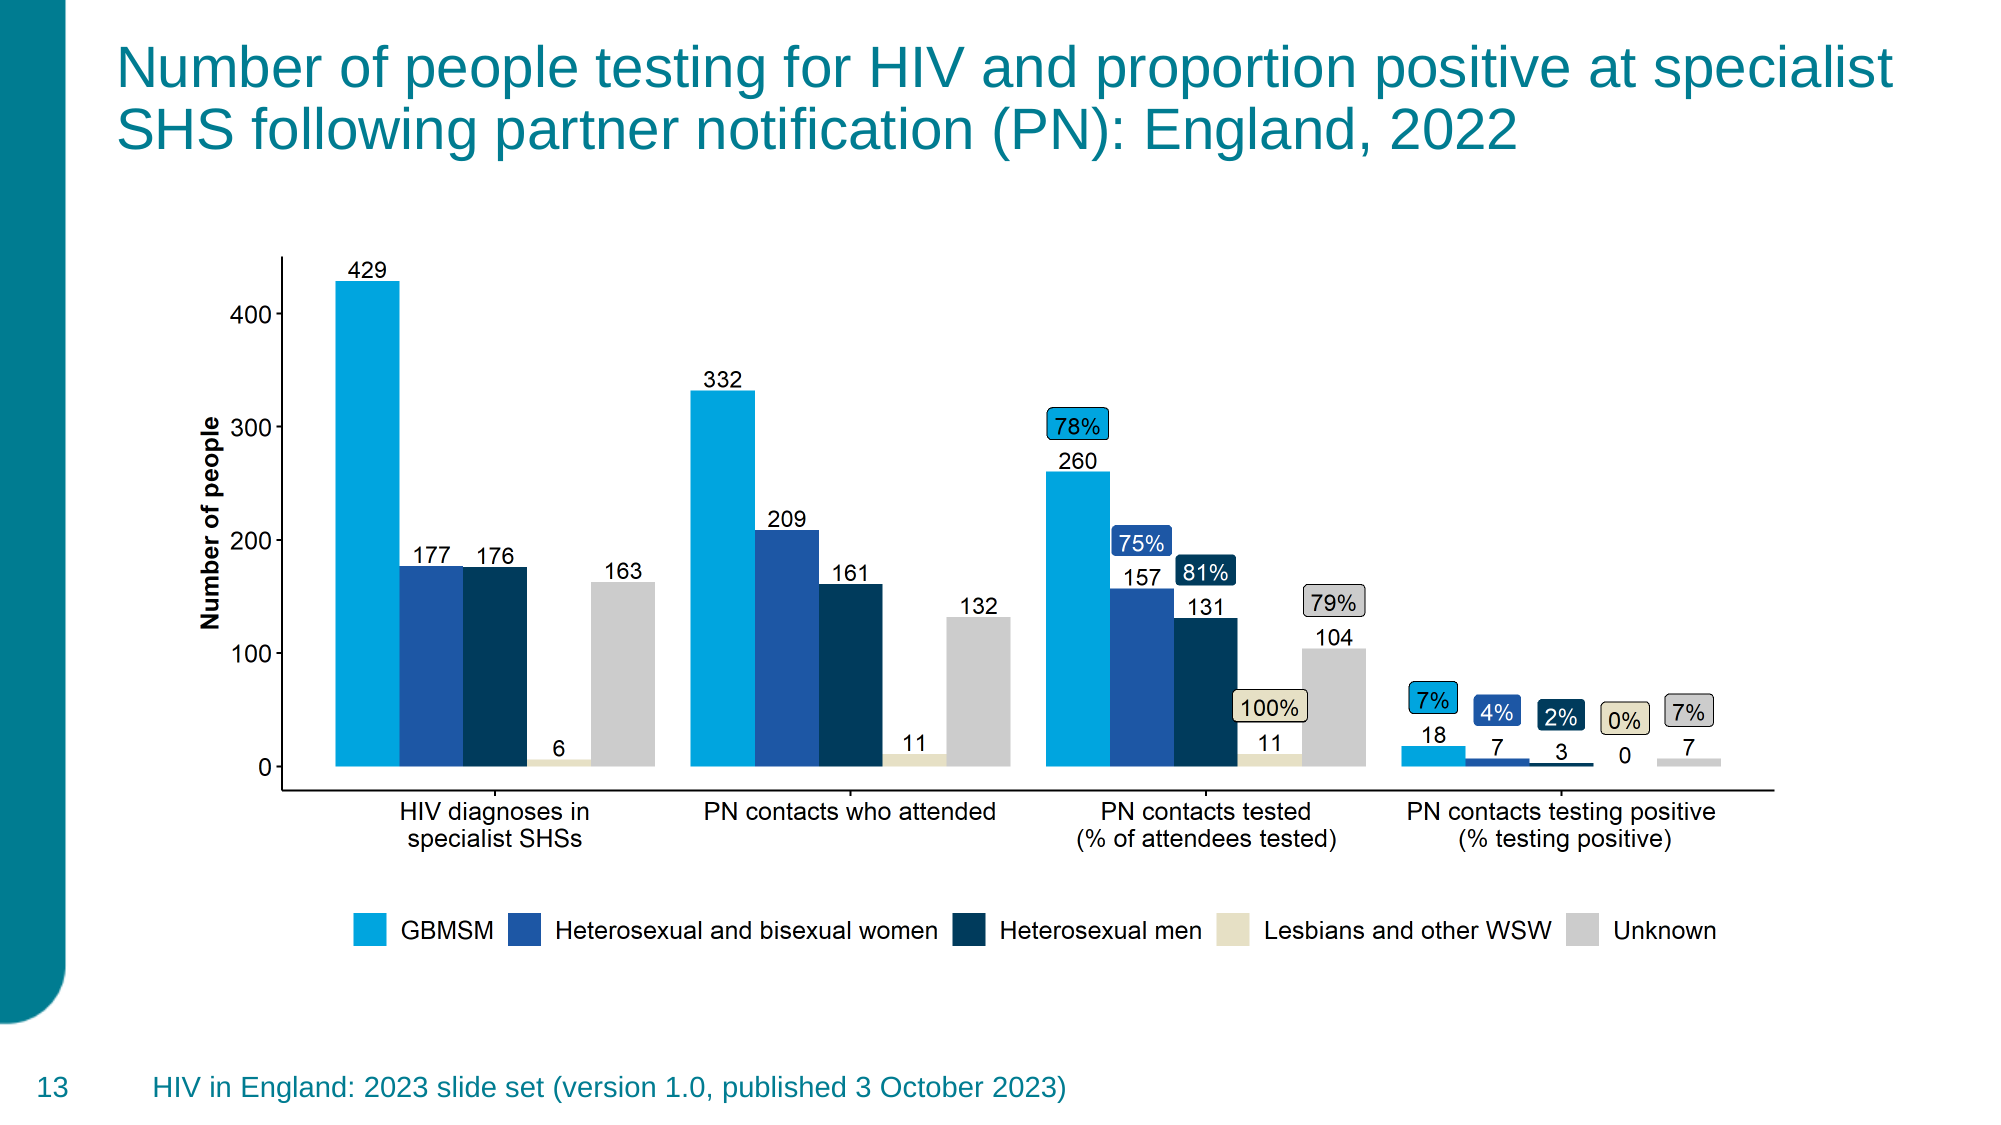

# Number of people testing for HIV and proportion positive at specialist SHS following partner notification (PN): England, 2022
13
HIV in England: 2023 slide set (version 1.0, published 3 October 2023)